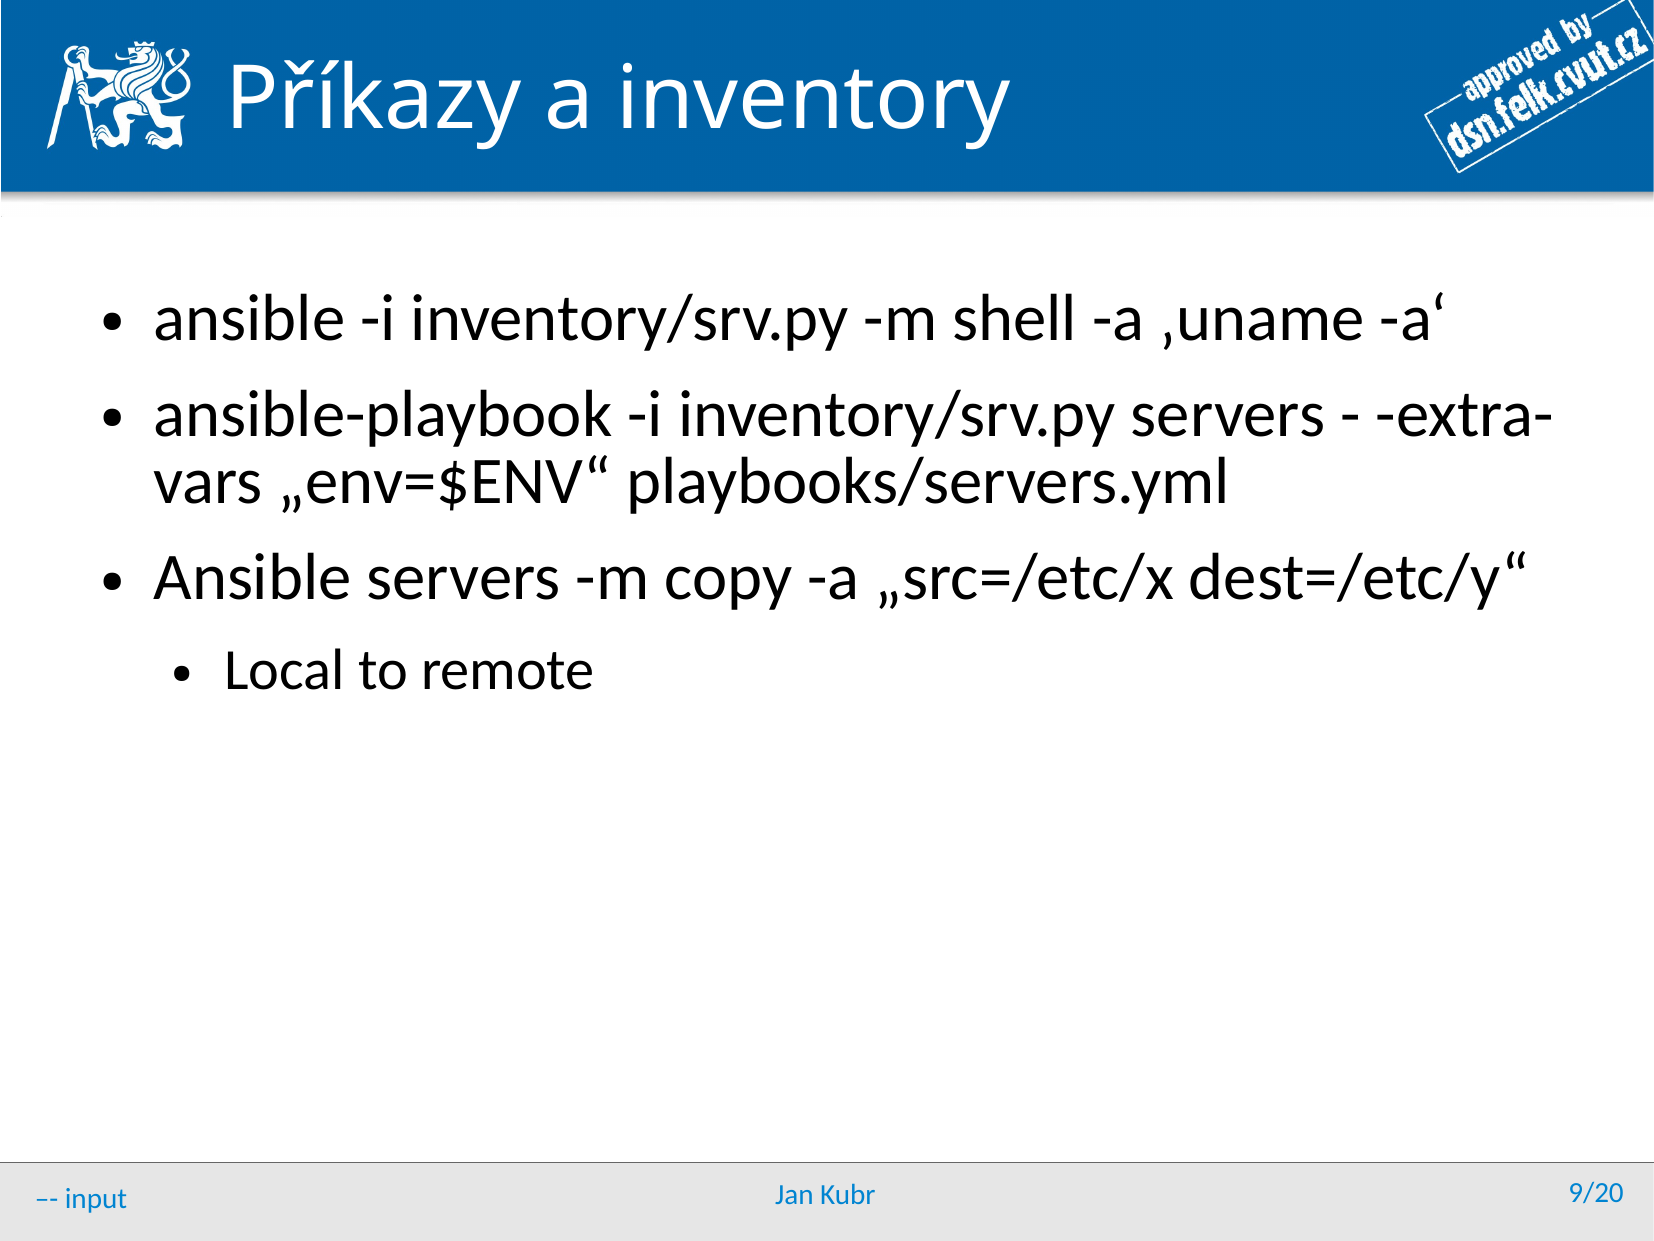

# Příkazy a inventory
ansible -i inventory/srv.py -m shell -a ‚uname -a‘
ansible-playbook -i inventory/srv.py servers - -extra-vars „env=$ENV“ playbooks/servers.yml
Ansible servers -m copy -a „src=/etc/x dest=/etc/y“
Local to remote
9
Jan Kubr
02/2006